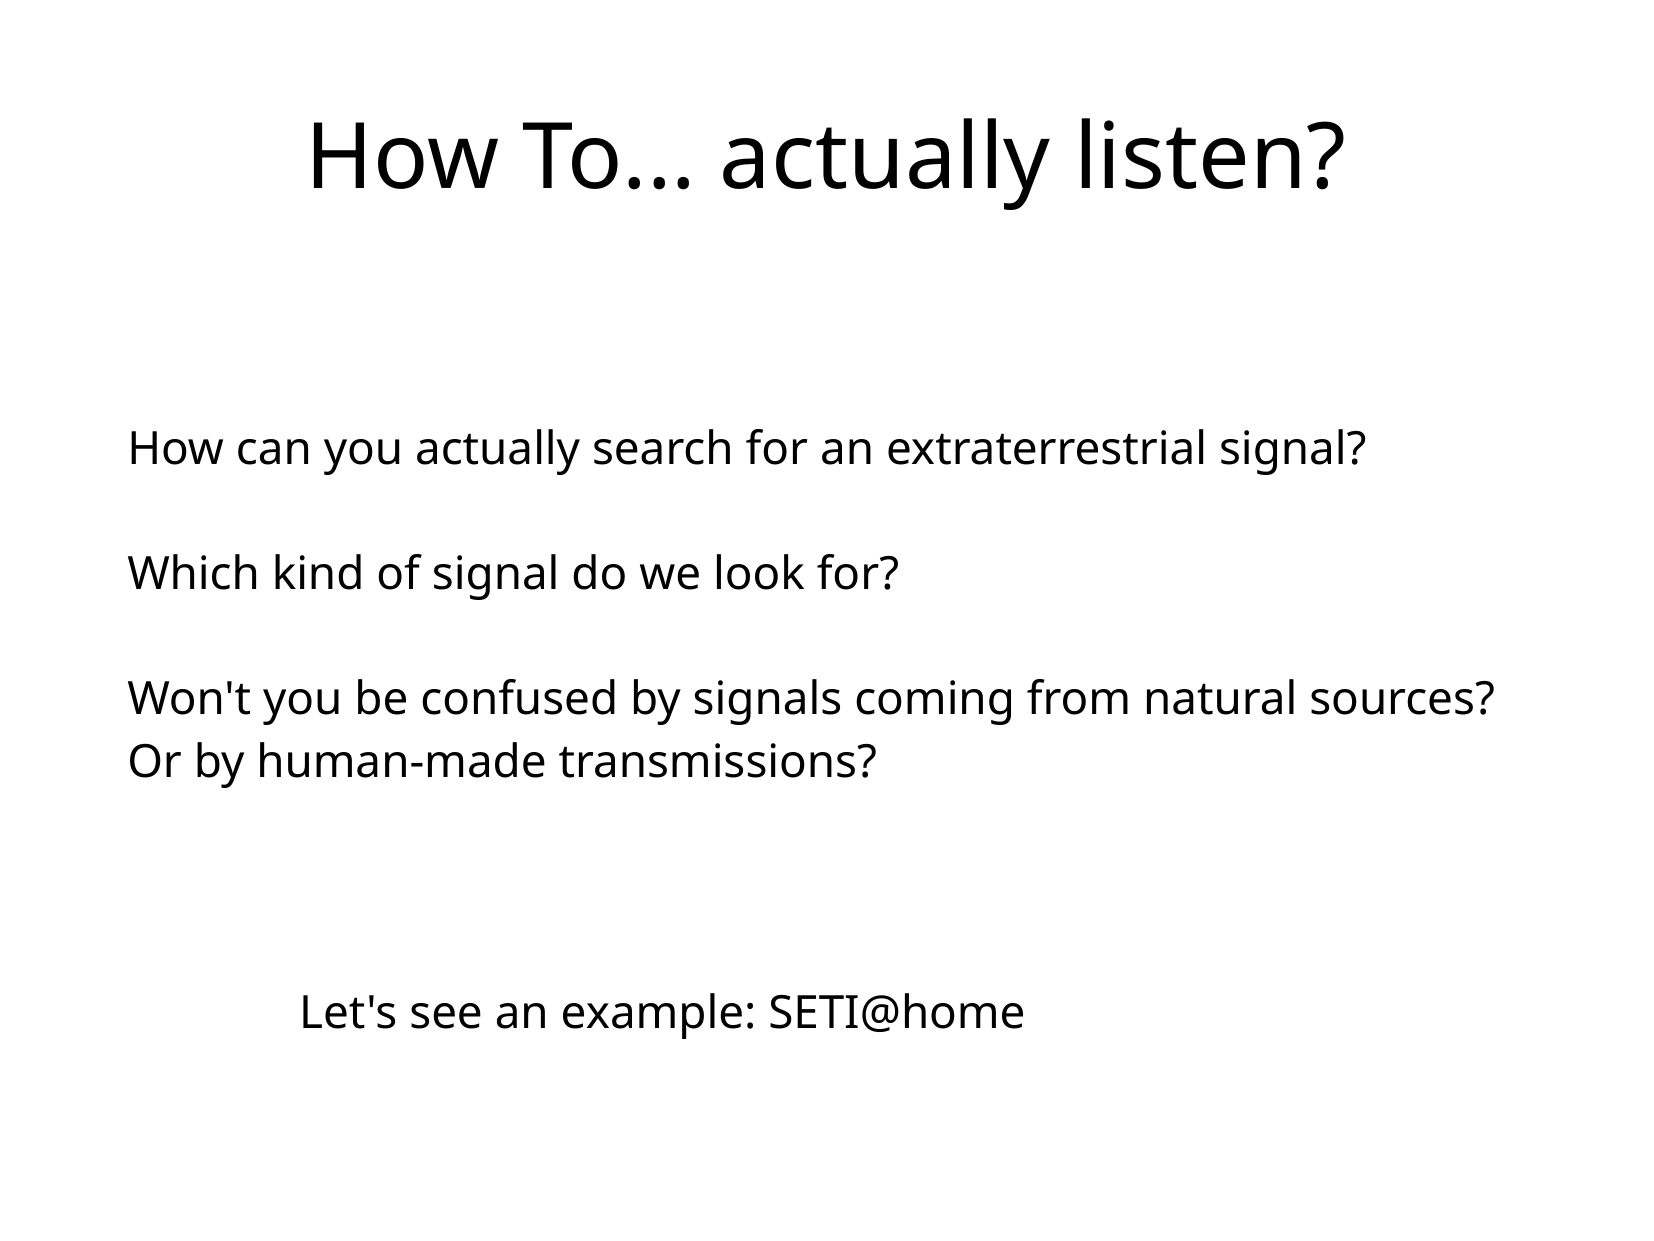

# How To... actually listen?
How can you actually search for an extraterrestrial signal?
Which kind of signal do we look for?
Won't you be confused by signals coming from natural sources? Or by human-made transmissions?
Let's see an example: SETI@home